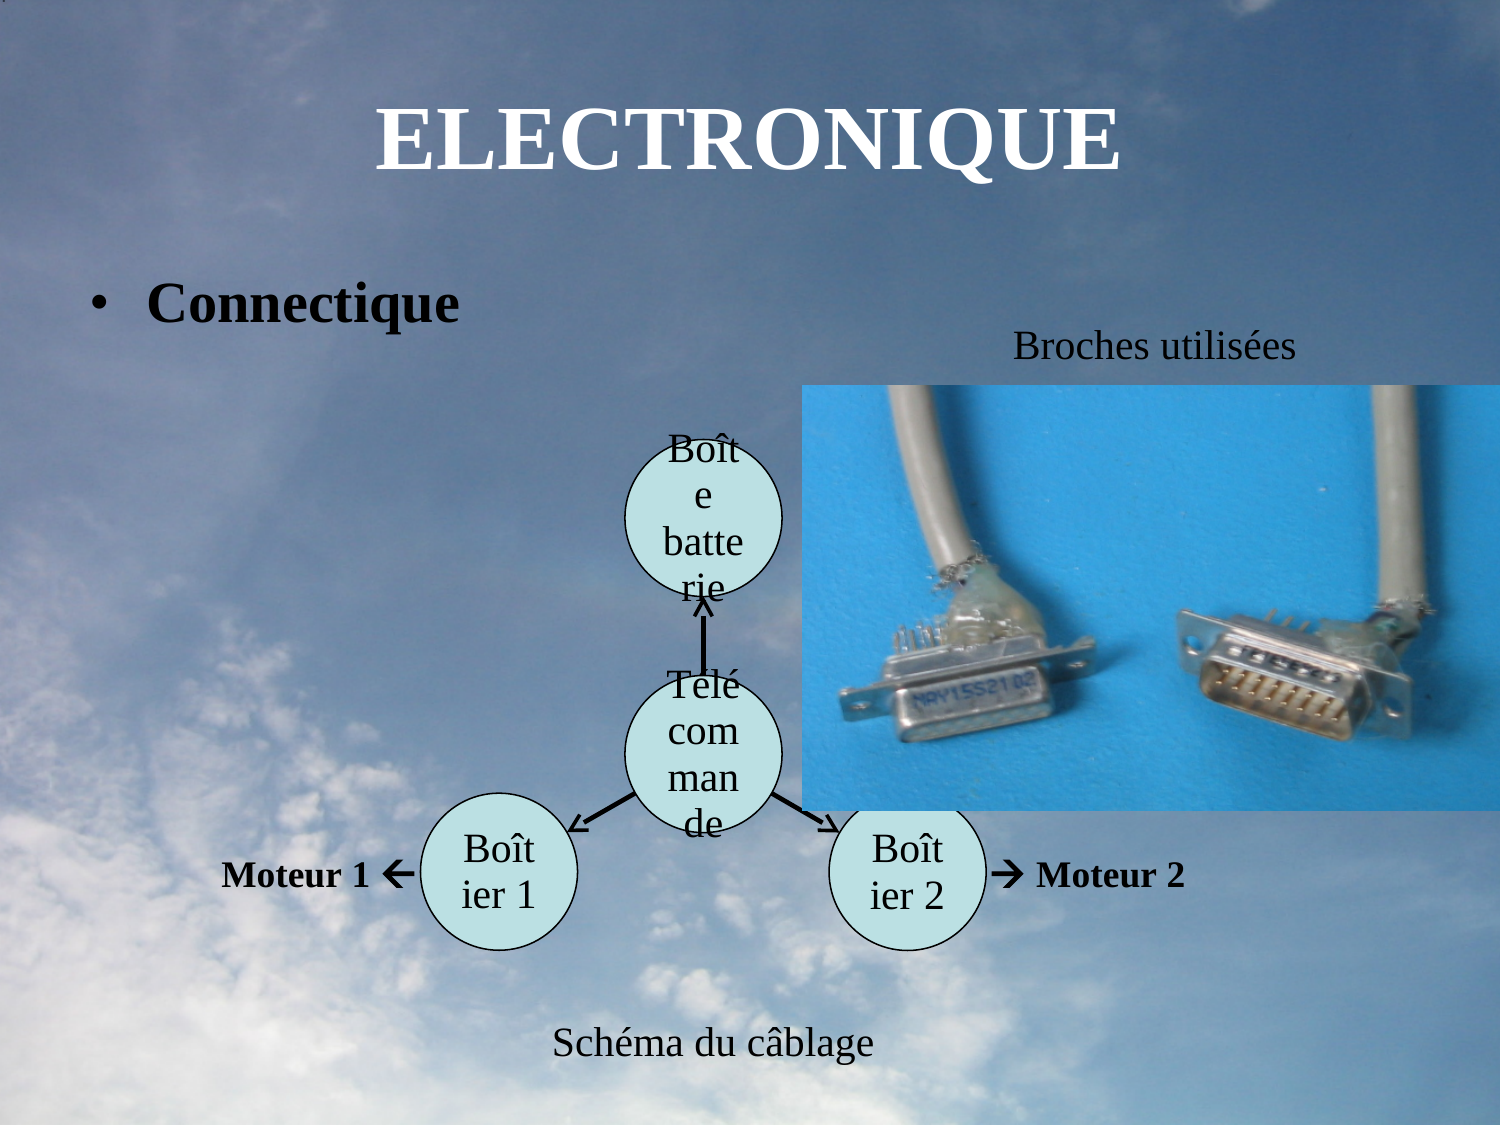

# ELECTRONIQUE
Connectique
Broches utilisées
Boîte batterie
Télécommande
Boîtier 1
Boîtier 2
Moteur 1 
 Moteur 2
Schéma du câblage